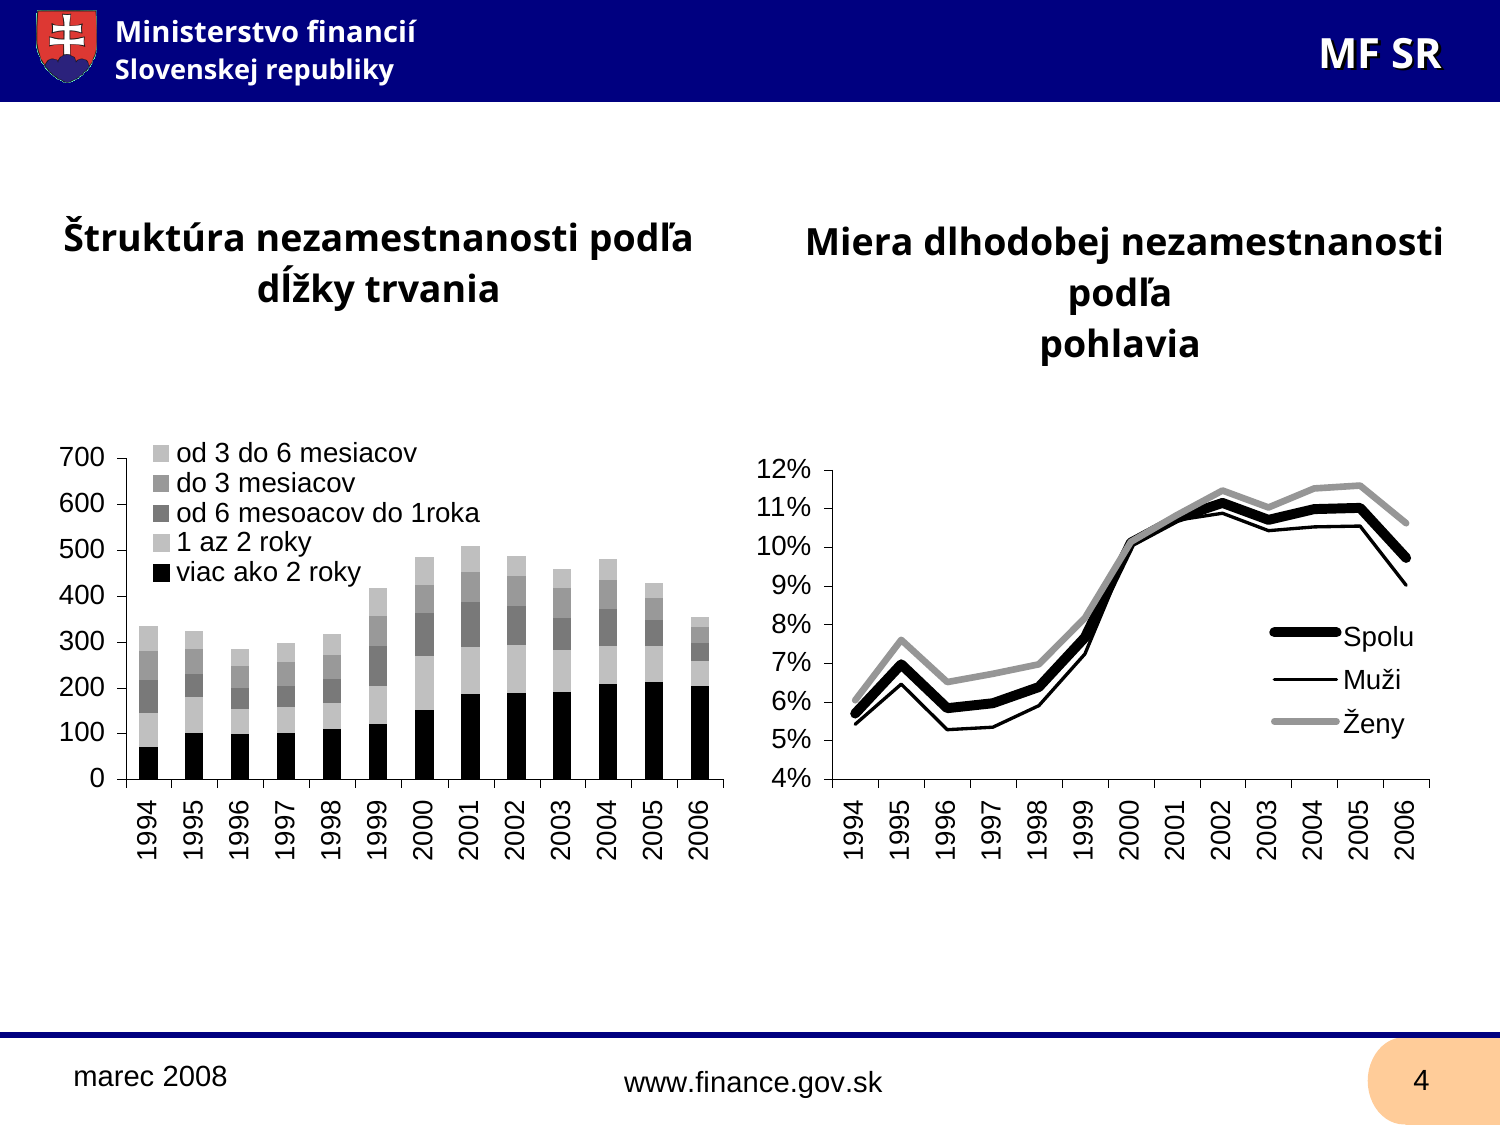

Štruktúra nezamestnanosti podľa
dĺžky trvania
Miera dlhodobej nezamestnanosti podľa
pohlavia
marec 2008
4
www.finance.gov.sk